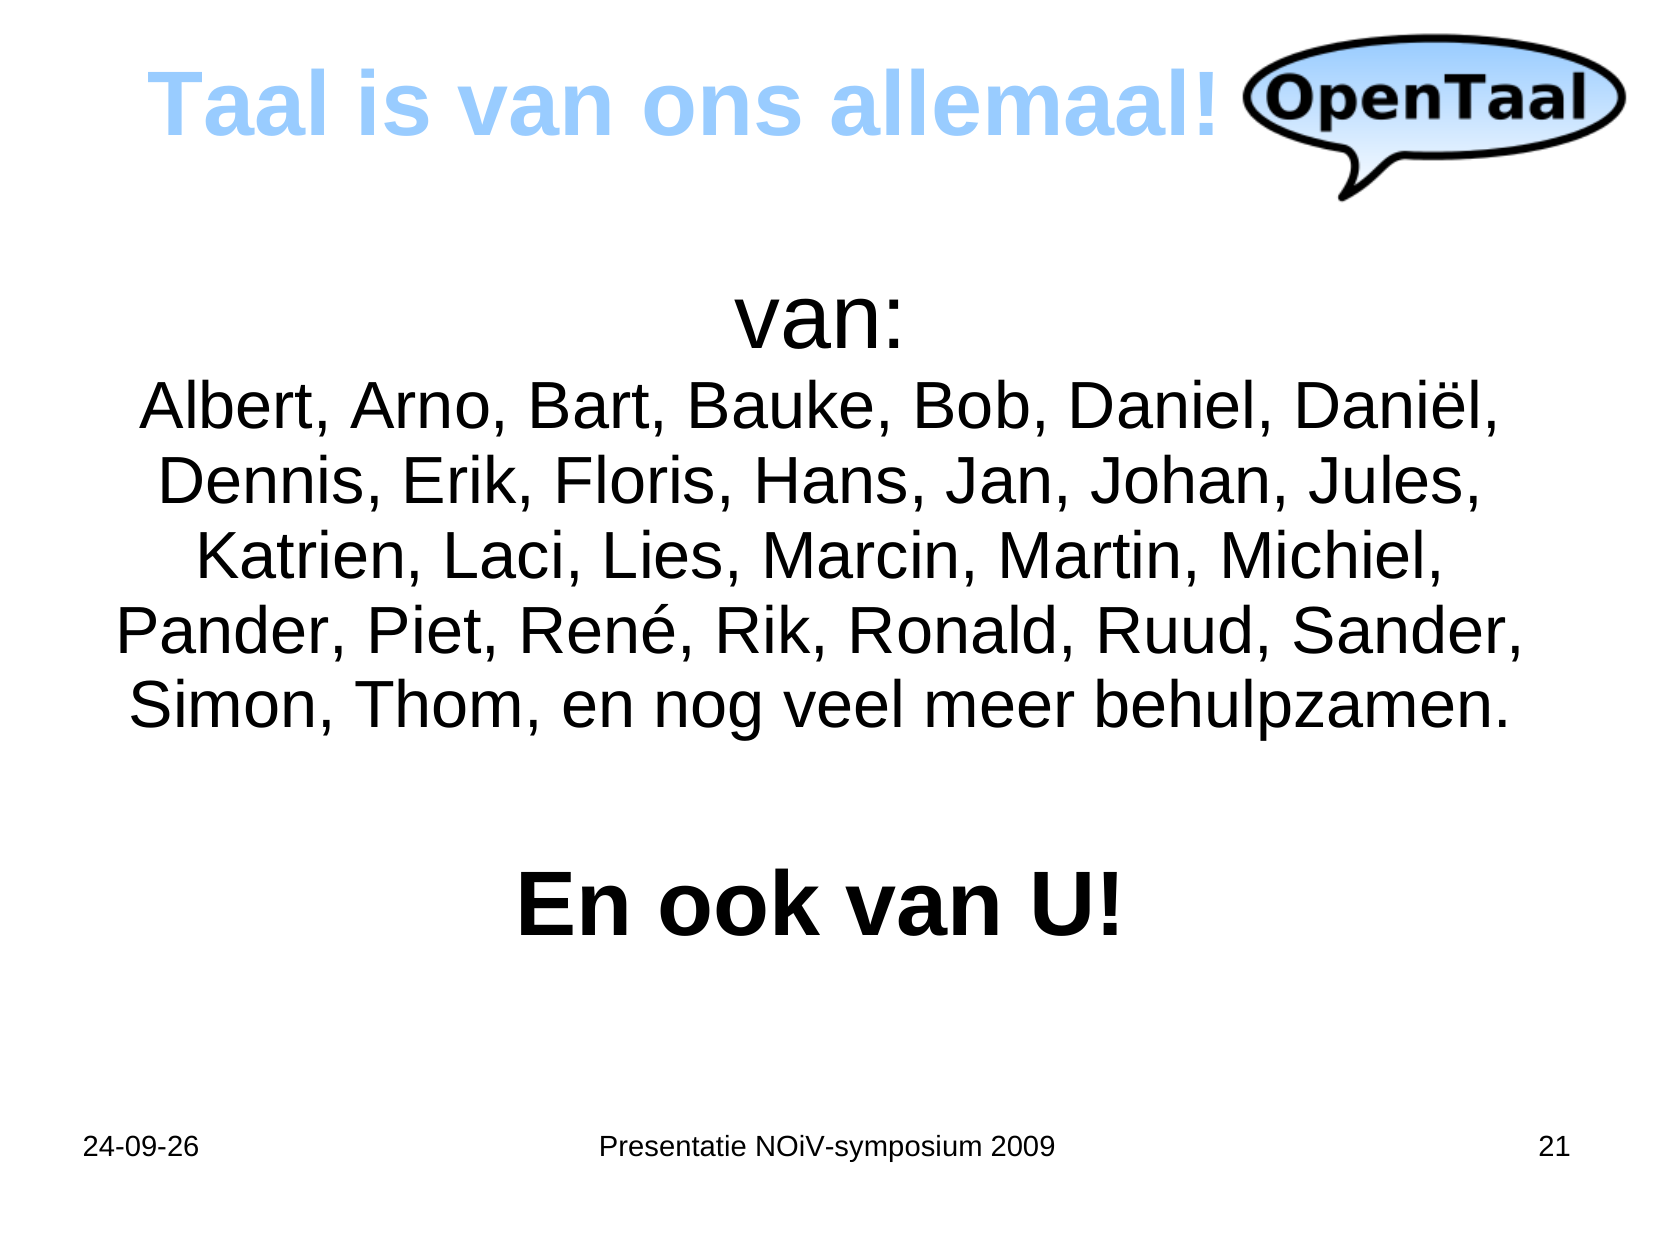

# Taal is van ons allemaal!
van:
Albert, Arno, Bart, Bauke, Bob, Daniel, Daniël, Dennis, Erik, Floris, Hans, Jan, Johan, Jules, Katrien, Laci, Lies, Marcin, Martin, Michiel, Pander, Piet, René, Rik, Ronald, Ruud, Sander, Simon, Thom, en nog veel meer behulpzamen.
En ook van U!
Presentatie NOiV-symposium 2009
21